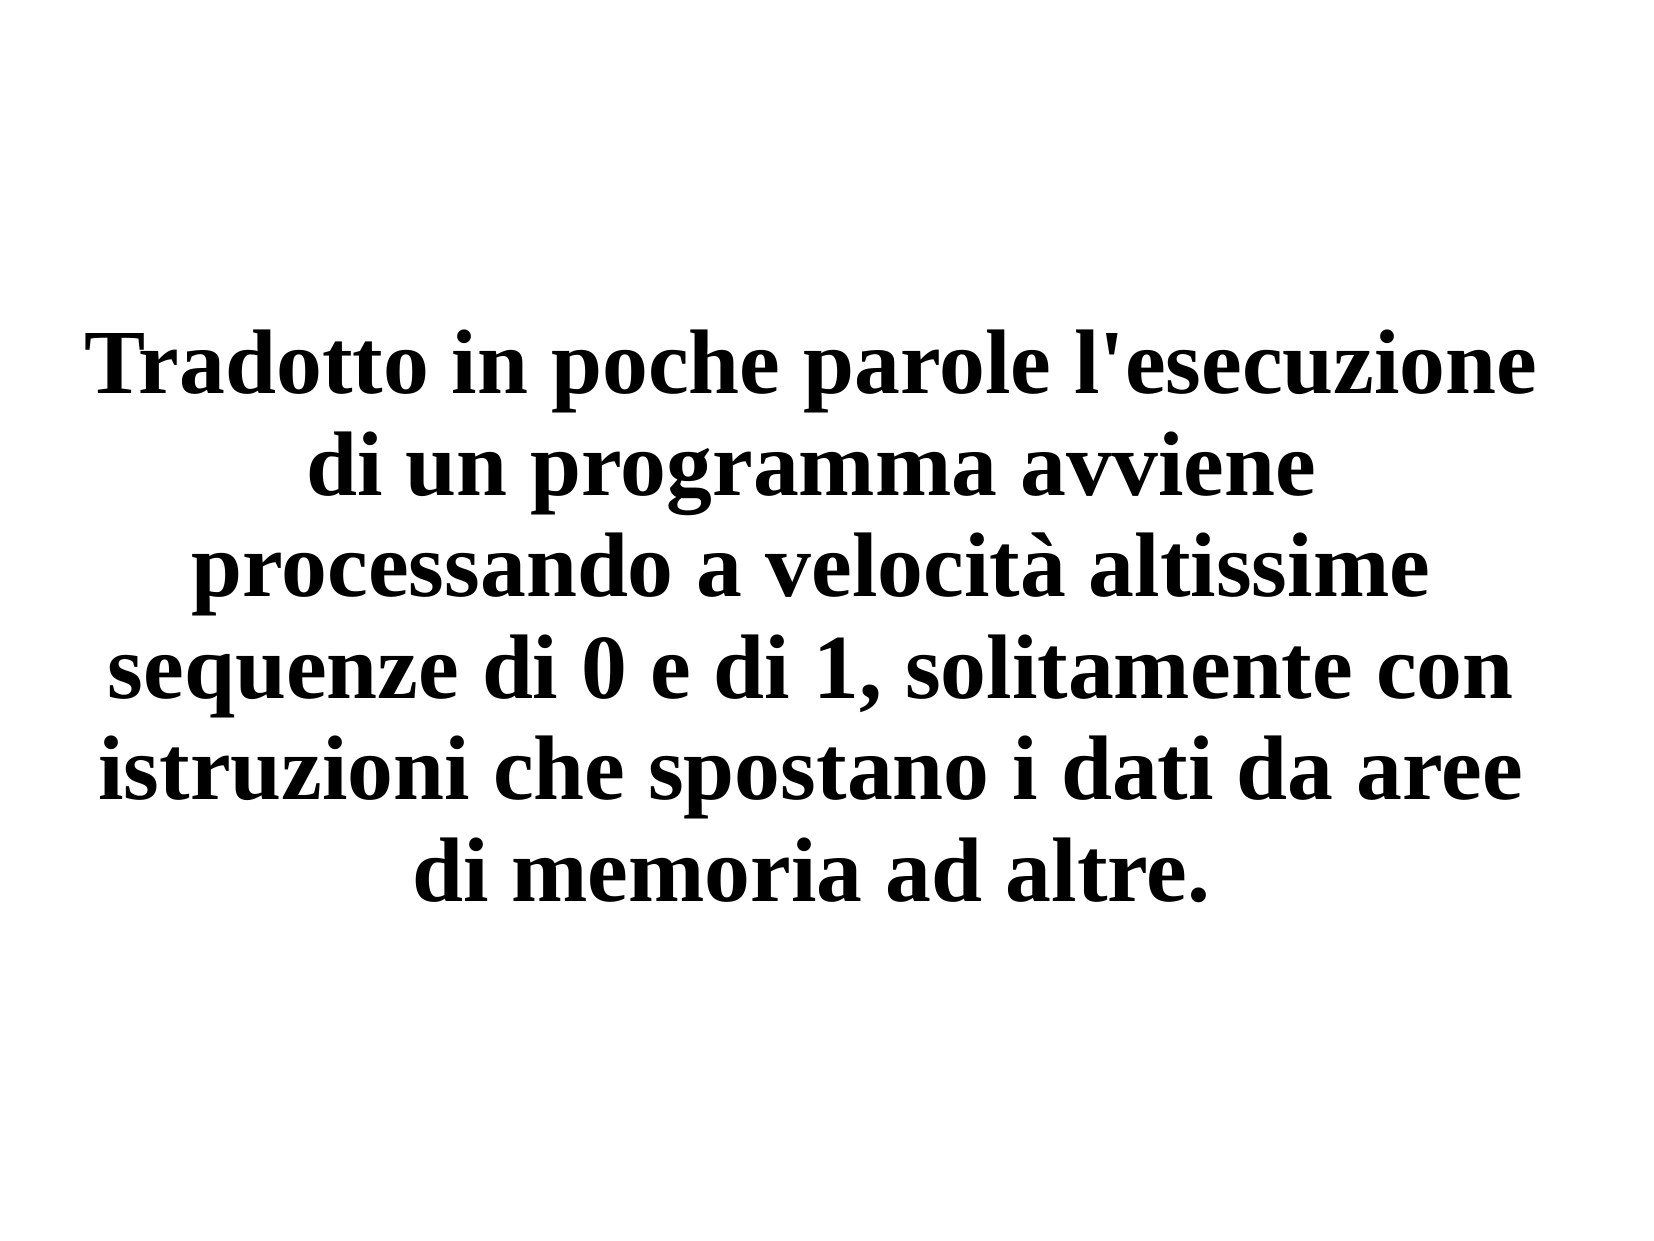

Tradotto in poche parole l'esecuzione di un programma avviene processando a velocità altissime sequenze di 0 e di 1, solitamente con istruzioni che spostano i dati da aree di memoria ad altre.